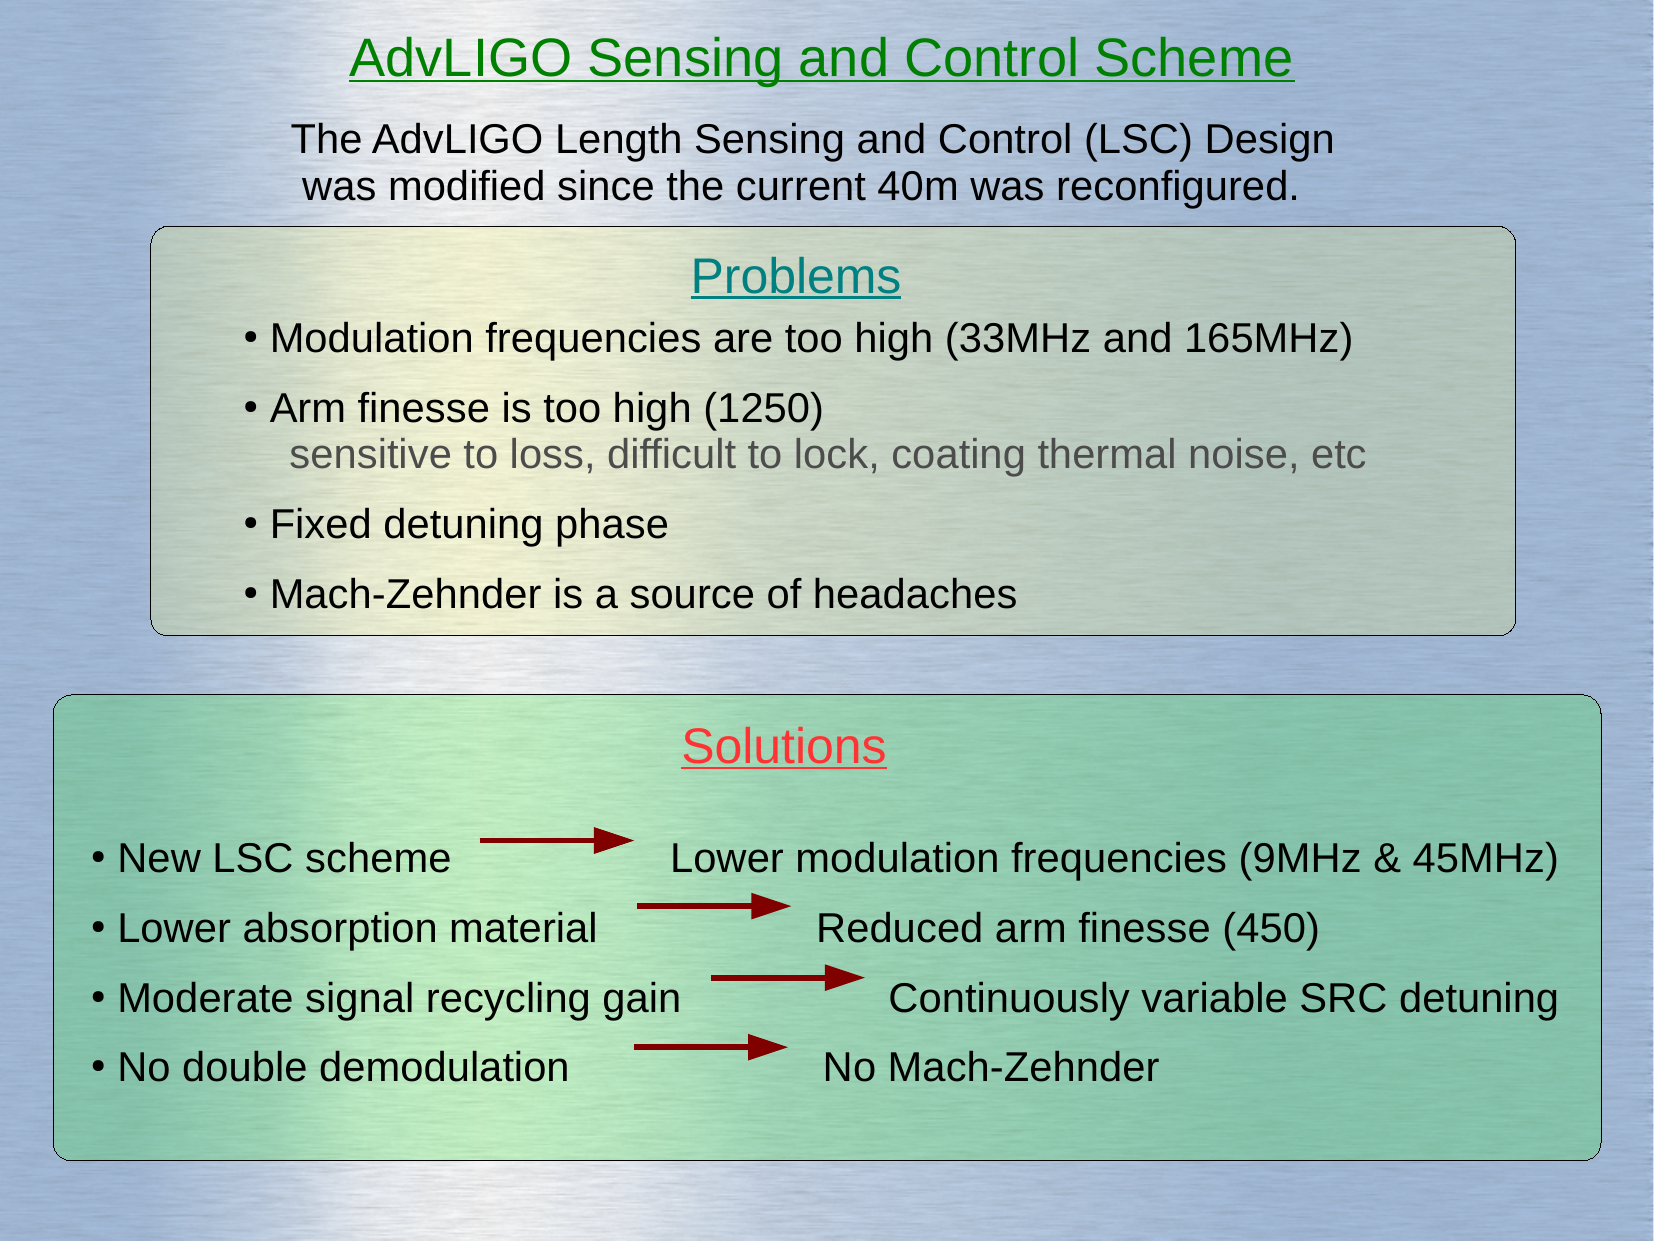

AdvLIGO Sensing and Control Scheme
 The AdvLIGO Length Sensing and Control (LSC) Design
 was modified since the current 40m was reconfigured.
Problems
 Modulation frequencies are too high (33MHz and 165MHz)
 Arm finesse is too high (1250)
 sensitive to loss, difficult to lock, coating thermal noise, etc
 Fixed detuning phase
 Mach-Zehnder is a source of headaches
Solutions
 New LSC scheme Lower modulation frequencies (9MHz & 45MHz)
 Lower absorption material Reduced arm finesse (450)
 Moderate signal recycling gain Continuously variable SRC detuning
 No double demodulation No Mach-Zehnder